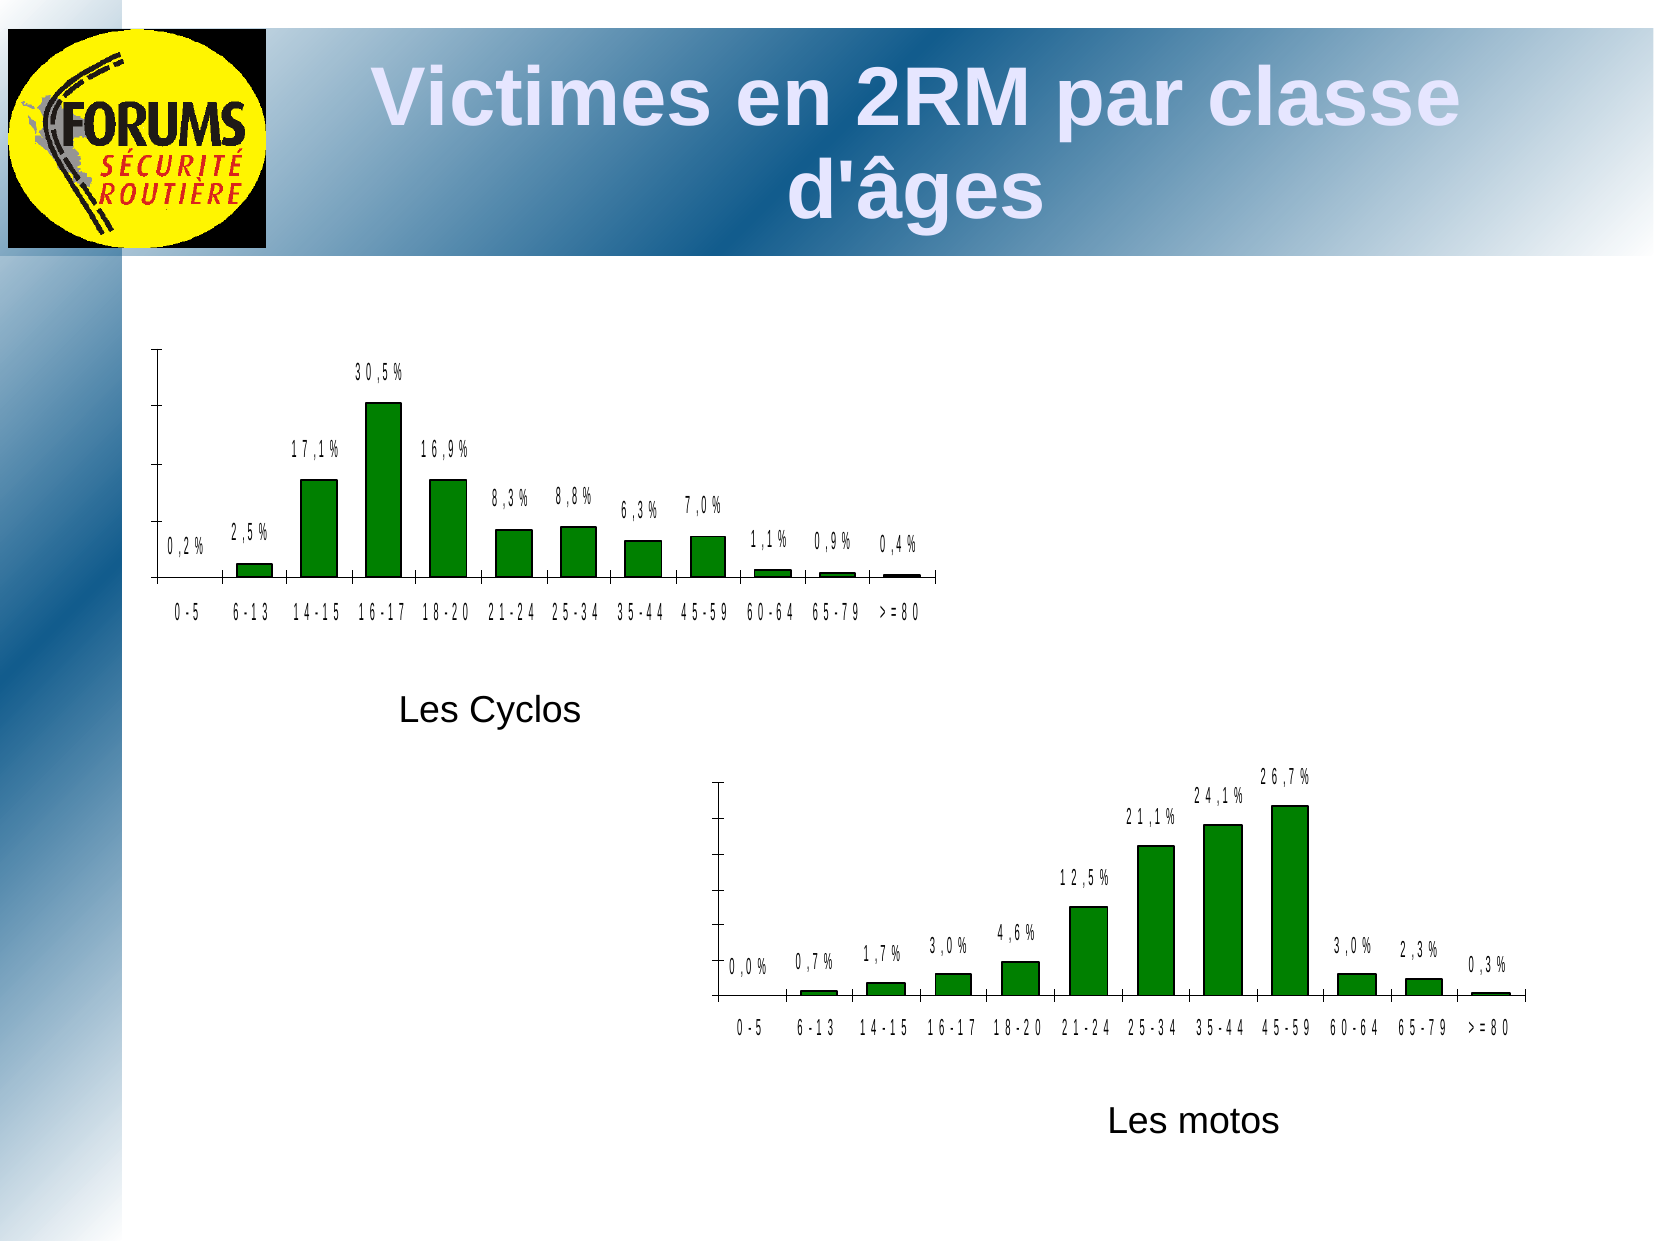

# Victimes en 2RM par classe d'âges
Les Cyclos
Les motos